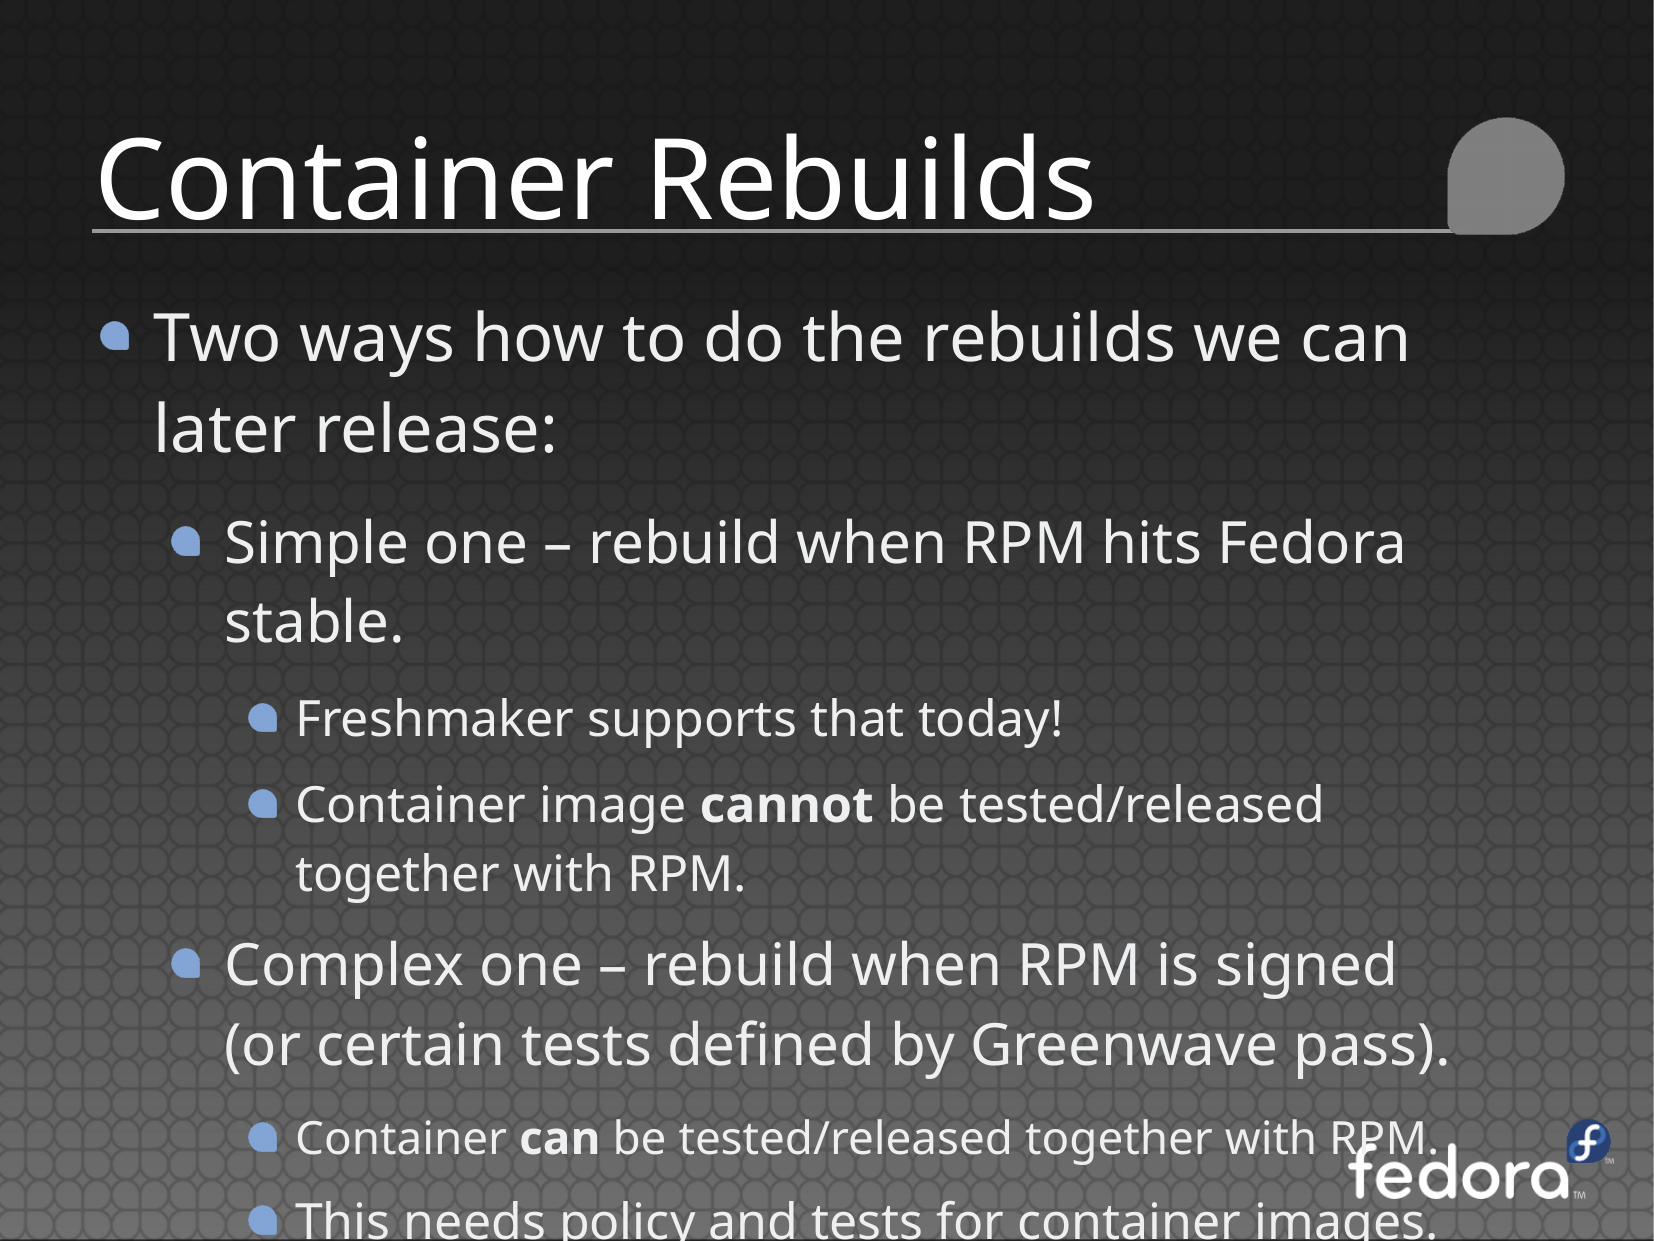

Container Rebuilds
# Two ways how to do the rebuilds we can later release:
Simple one – rebuild when RPM hits Fedora stable.
Freshmaker supports that today!
Container image cannot be tested/released
together with RPM.
Complex one – rebuild when RPM is signed
(or certain tests defined by Greenwave pass).
Container can be tested/released together with RPM.
This needs policy and tests for container images.